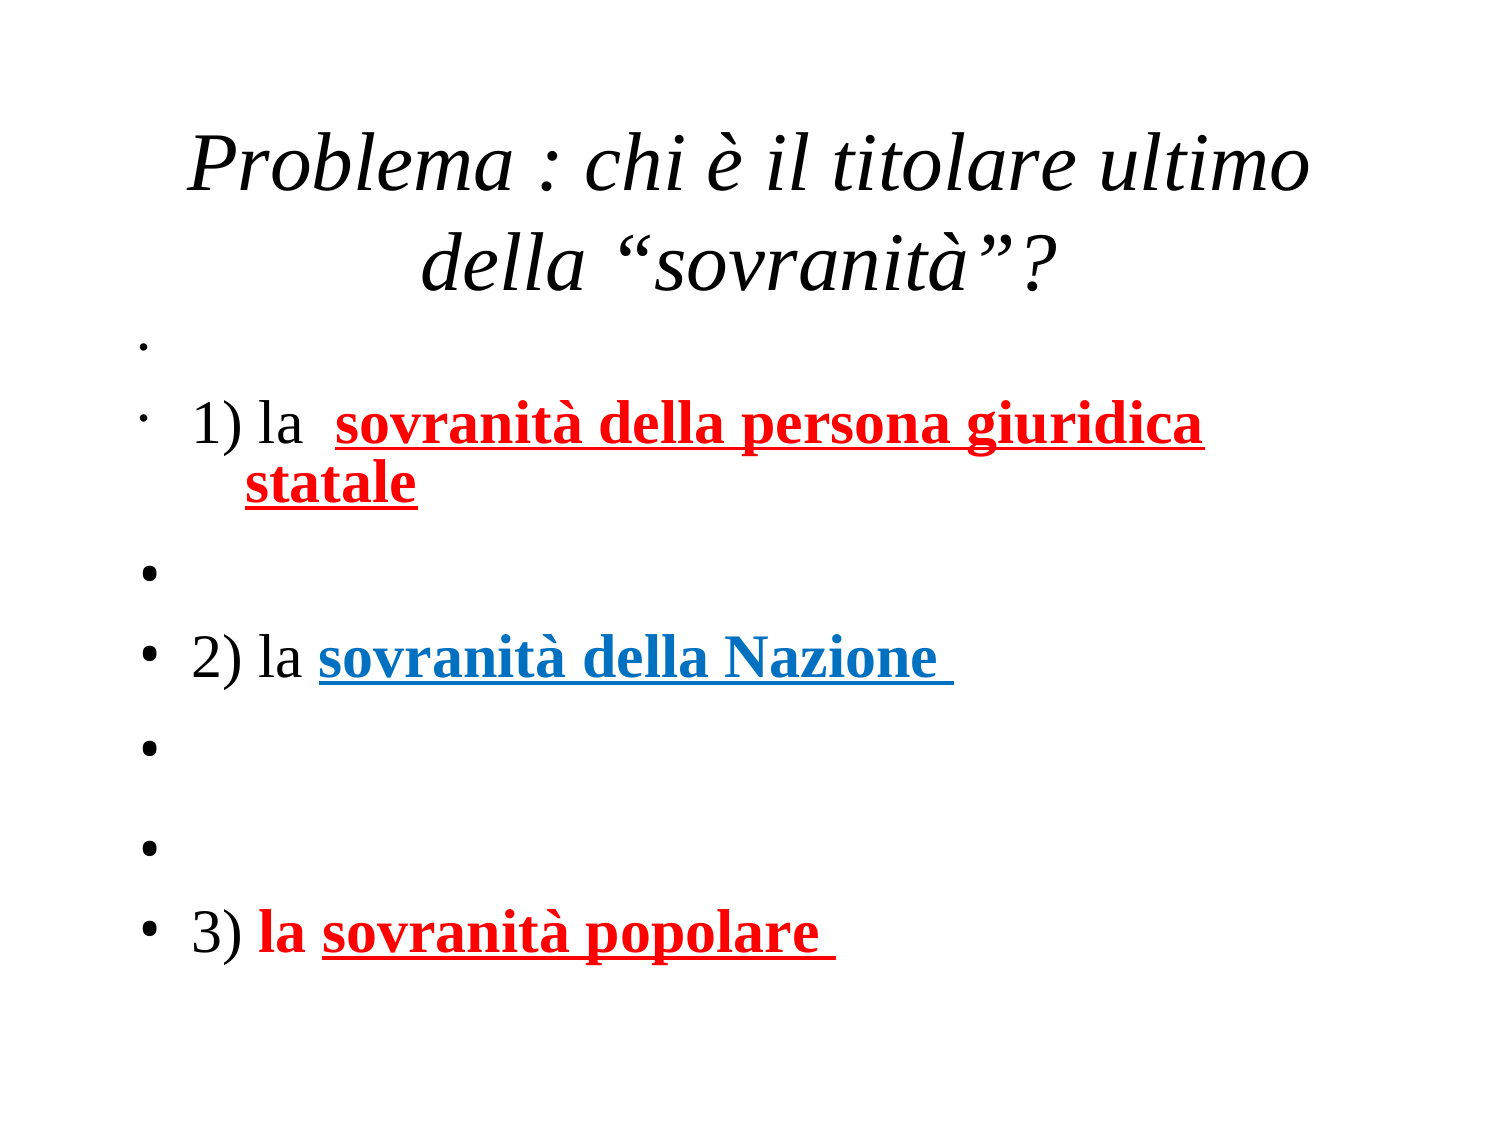

# Problema : chi è il titolare ultimo della “sovranità”?
1) la sovranità della persona giuridica statale
2) la sovranità della Nazione
3) la sovranità popolare